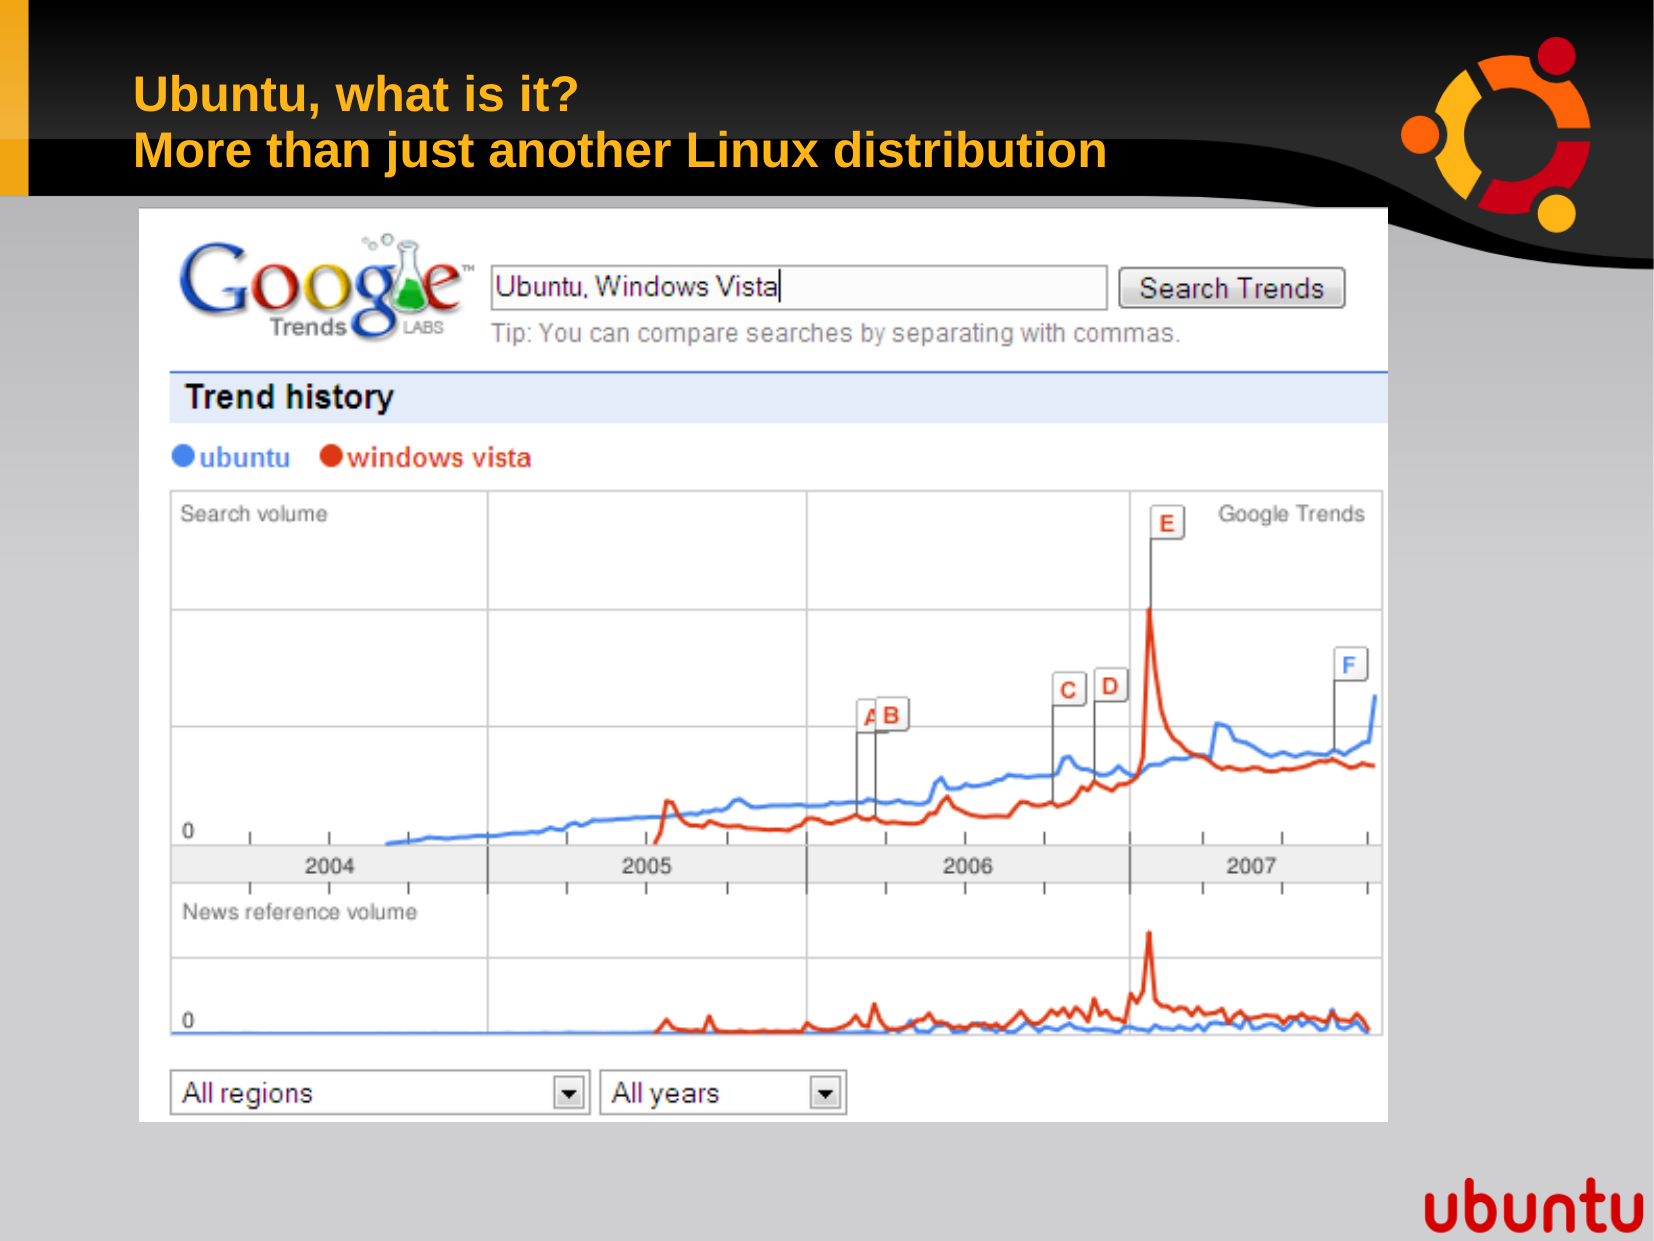

Ubuntu, what is it?
More than just another Linux distribution